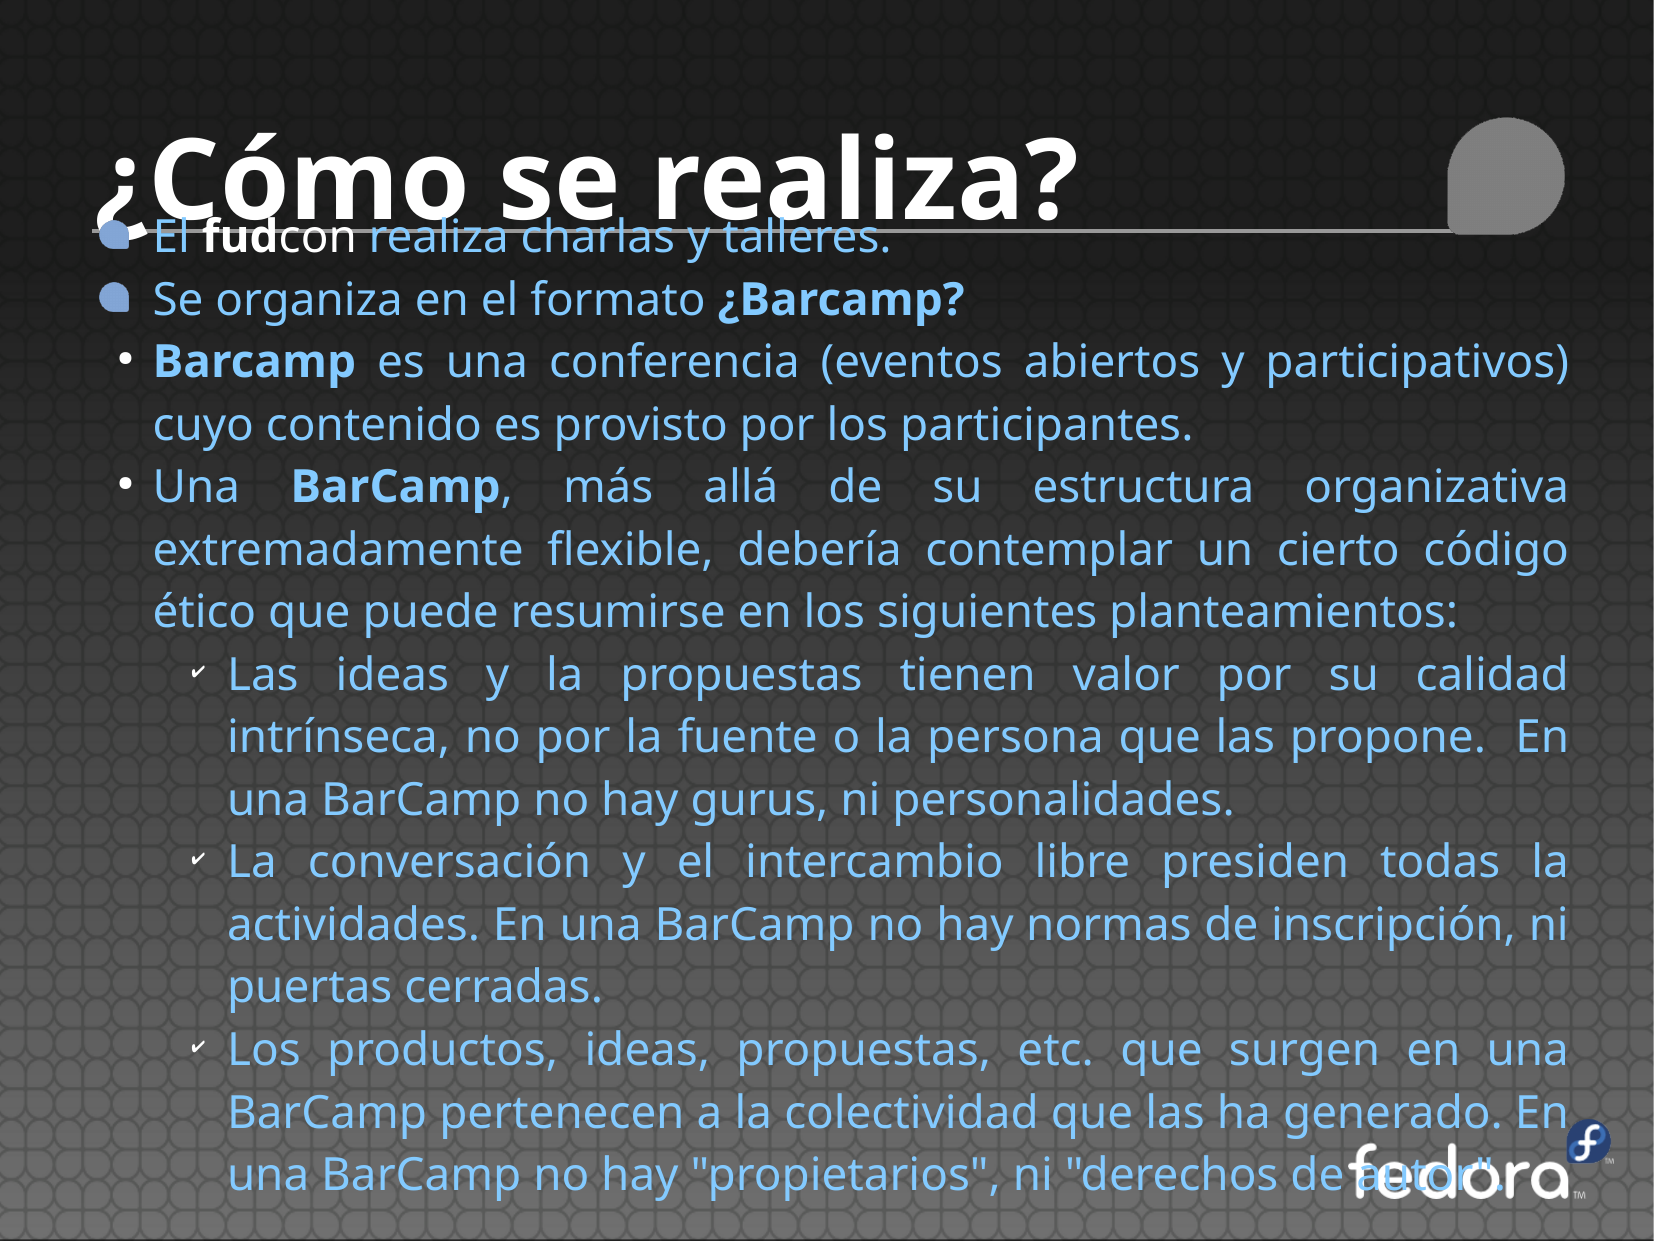

# ¿Cómo se realiza?
El fudcon realiza charlas y talleres.
Se organiza en el formato ¿Barcamp?
Barcamp es una conferencia (eventos abiertos y participativos) cuyo contenido es provisto por los participantes.
Una BarCamp, más allá de su estructura organizativa extremadamente flexible, debería contemplar un cierto código ético que puede resumirse en los siguientes planteamientos:
Las ideas y la propuestas tienen valor por su calidad intrínseca, no por la fuente o la persona que las propone. En una BarCamp no hay gurus, ni personalidades.
La conversación y el intercambio libre presiden todas la actividades. En una BarCamp no hay normas de inscripción, ni puertas cerradas.
Los productos, ideas, propuestas, etc. que surgen en una BarCamp pertenecen a la colectividad que las ha generado. En una BarCamp no hay "propietarios", ni "derechos de autor".